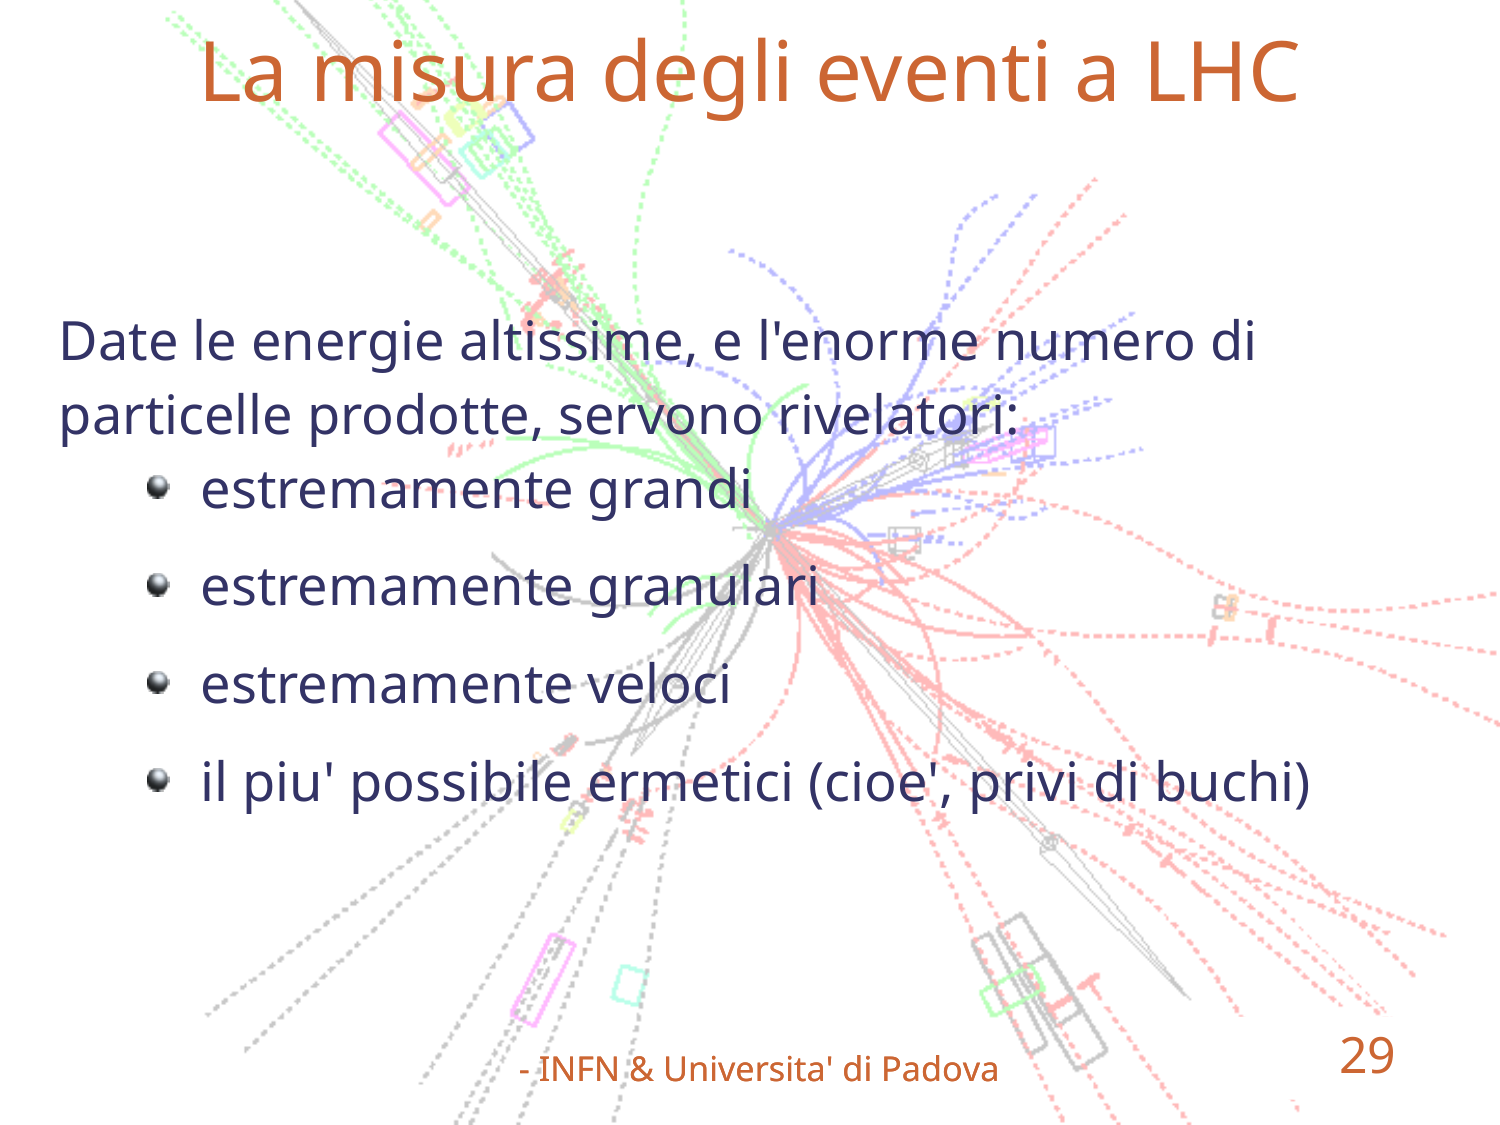

# La misura degli eventi a LHC
Date le energie altissime, e l'enorme numero di particelle prodotte, servono rivelatori:
estremamente grandi
estremamente granulari
estremamente veloci
il piu' possibile ermetici (cioe', privi di buchi)